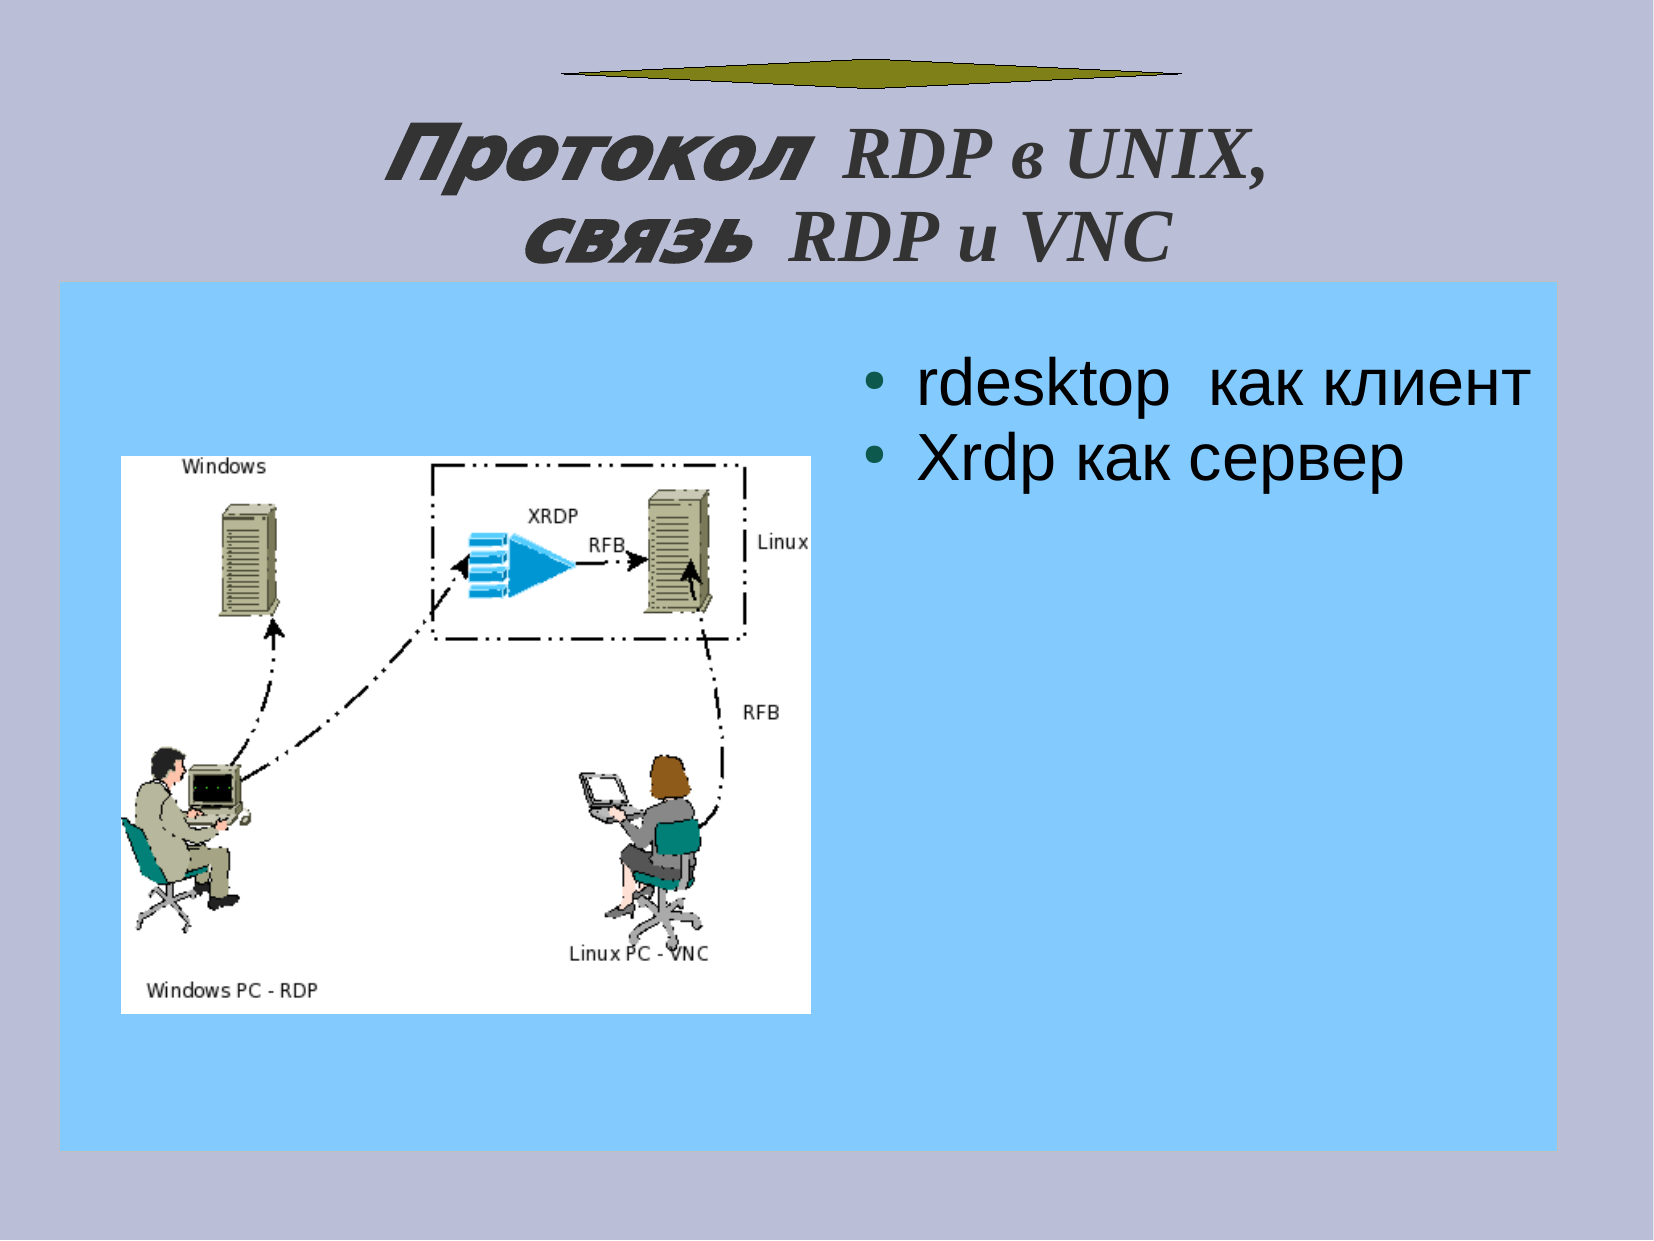

# Протокол RDP в UNIX, связь RDP и VNC
rdesktop как клиент
Xrdp как сервер